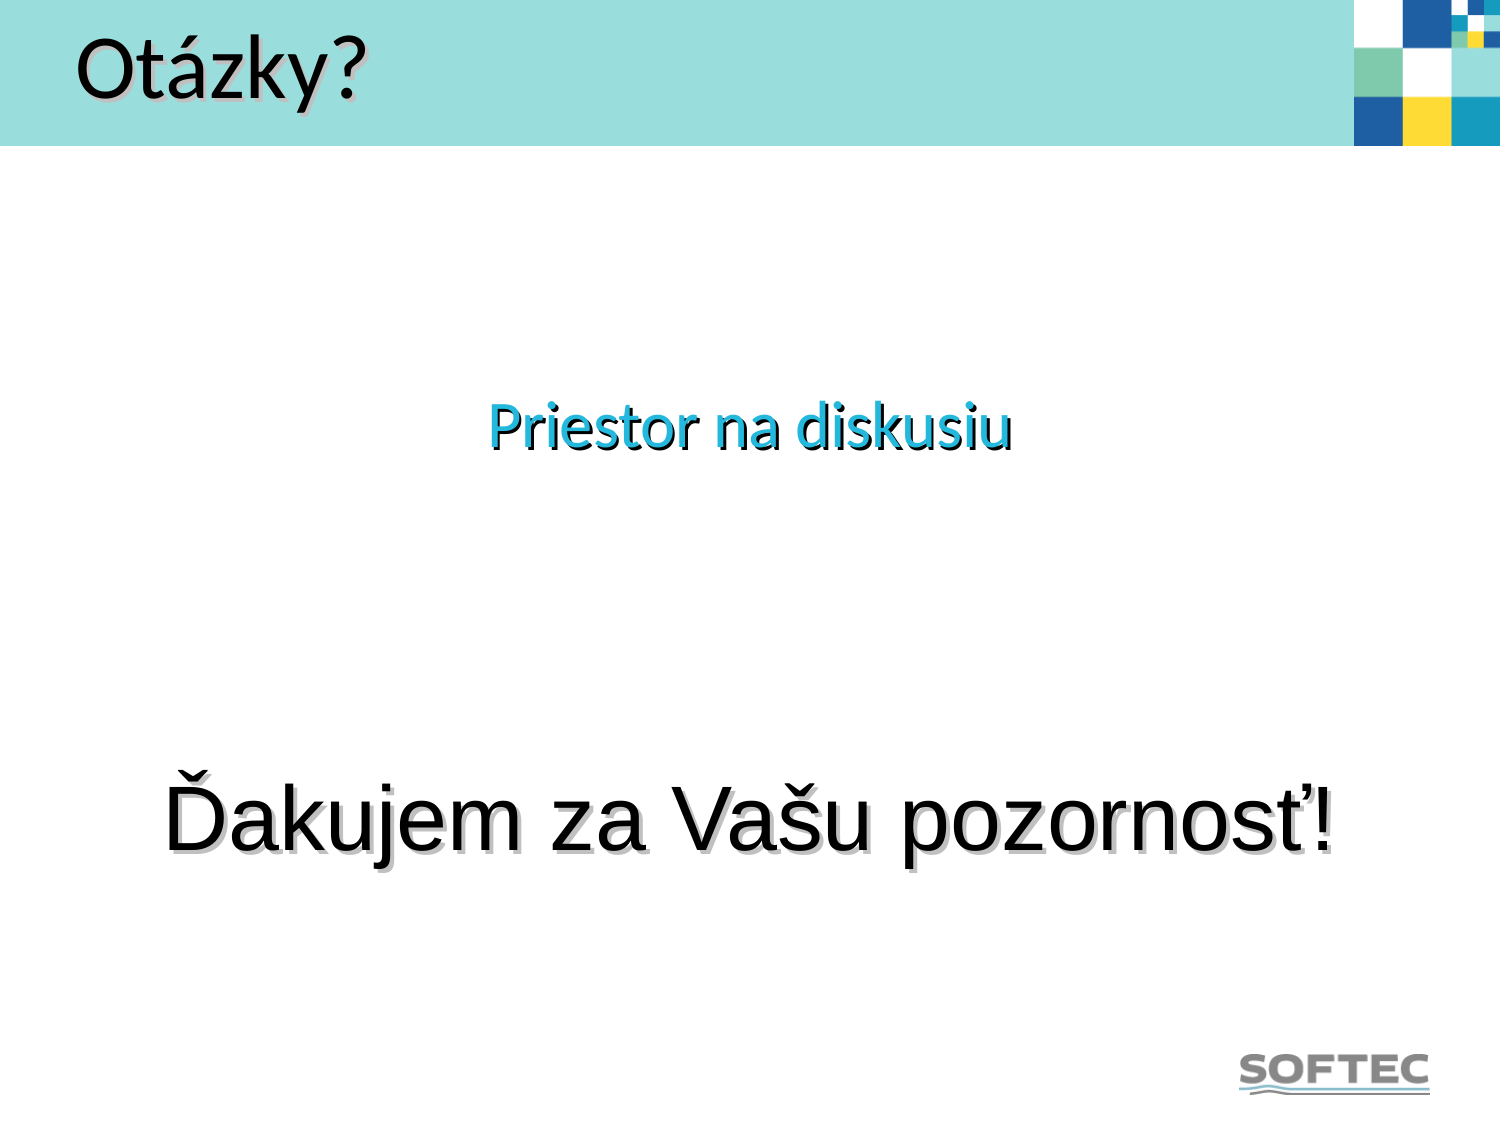

# Otázky?
Priestor na diskusiu
Ďakujem za Vašu pozornosť!